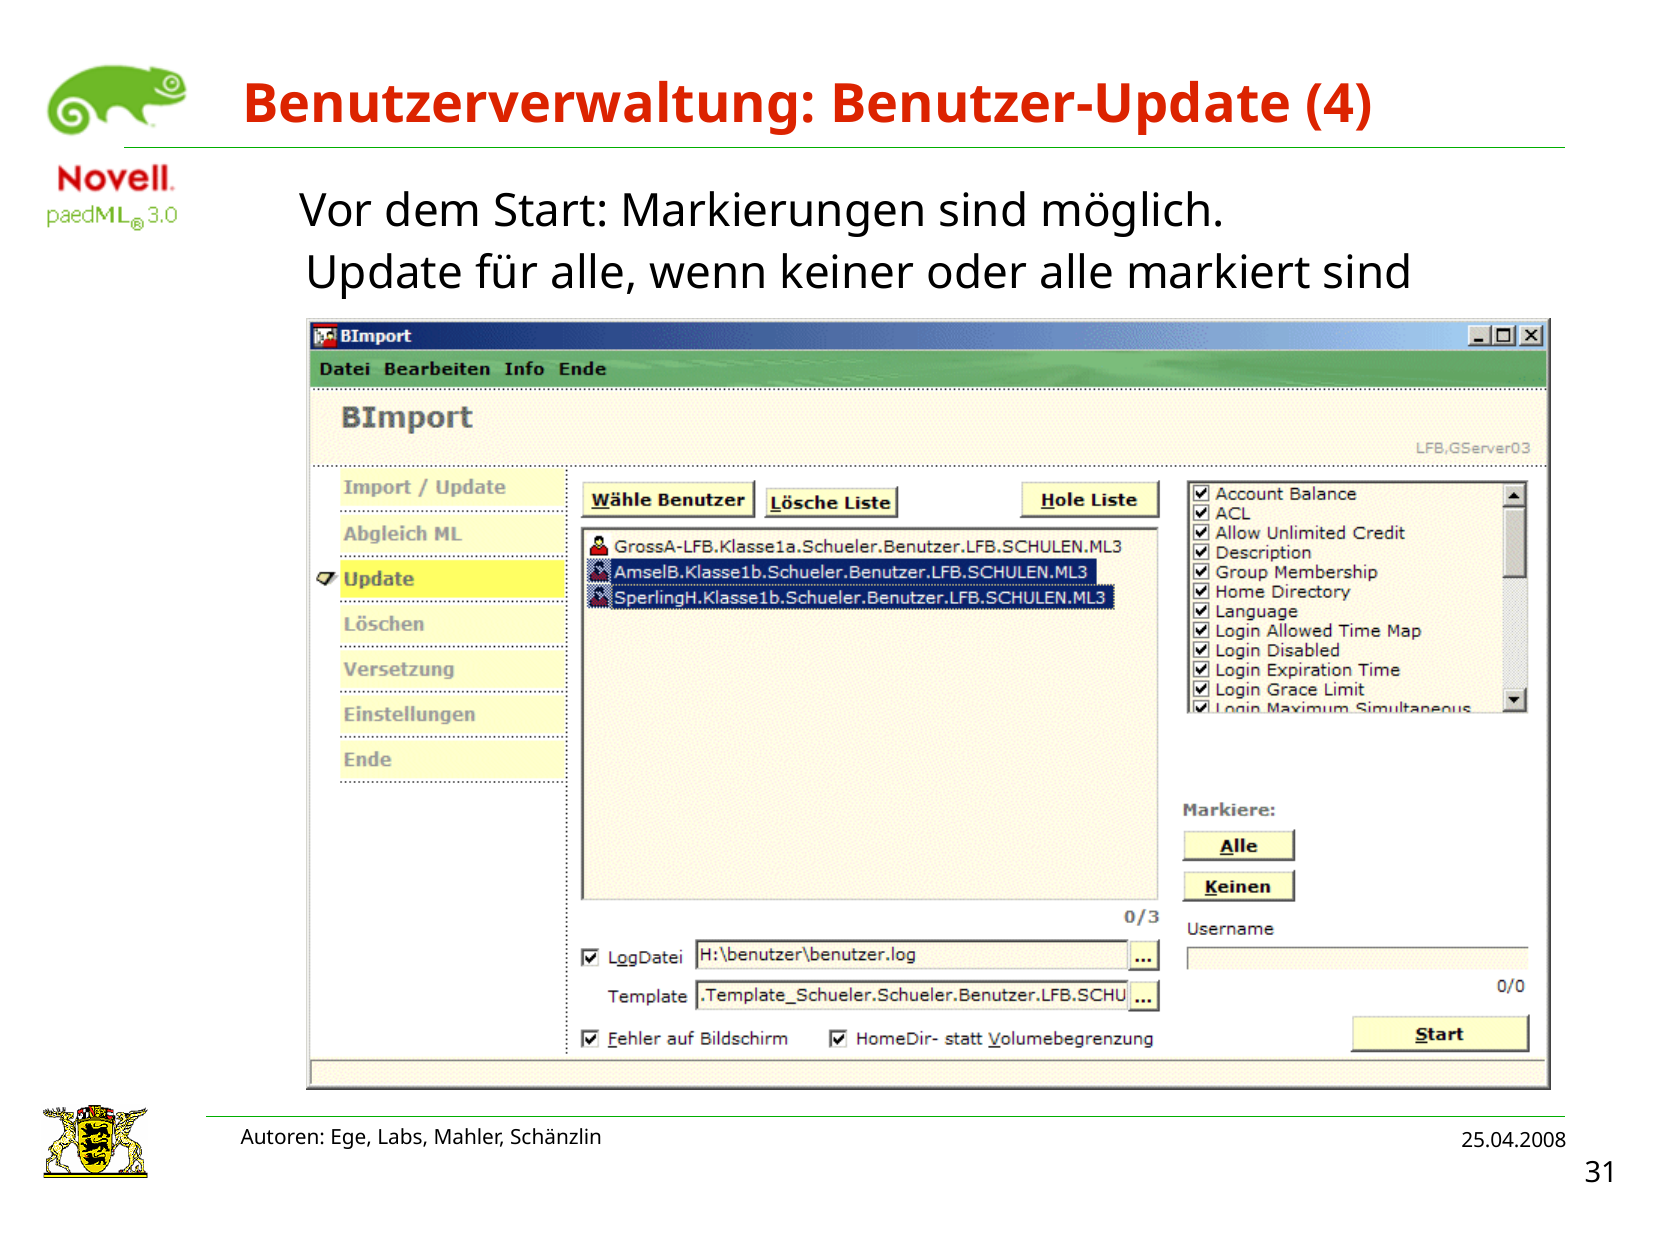

# Benutzerverwaltung: Benutzer-Update (4)
Vor dem Start: Markierungen sind möglich.
Update für alle, wenn keiner oder alle markiert sind
Autoren: Ege, Labs, Mahler, Schänzlin
25.04.2008
31